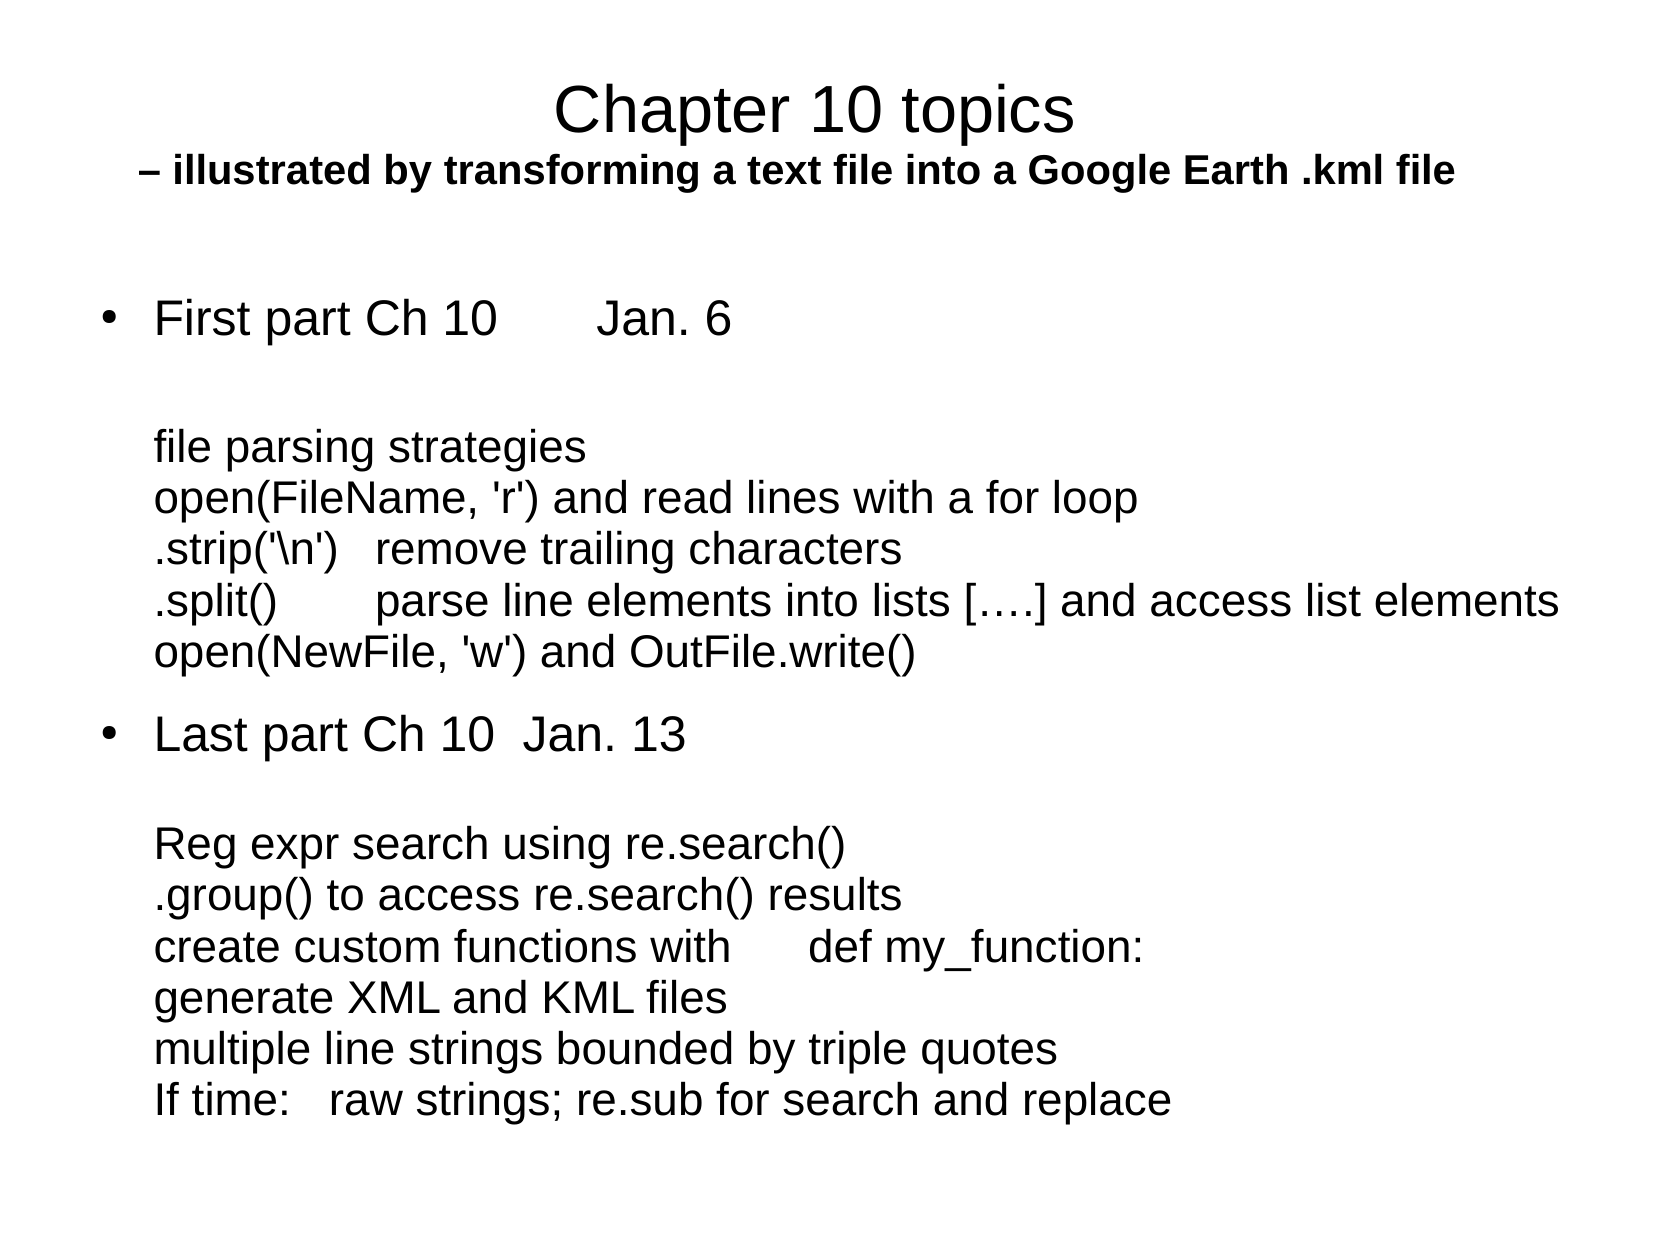

# Chapter 10 topics – illustrated by transforming a text file into a Google Earth .kml file
First part Ch 10		Jan. 6
file parsing strategies
open(FileName, 'r') and read lines with a for loop
.strip('\n')	remove trailing characters
.split()		parse line elements into lists [….] and access list elements
open(NewFile, 'w') and OutFile.write()
Last part Ch 10 	Jan. 13
Reg expr search using re.search()
.group() to access re.search() results
create custom functions with def my_function:
generate XML and KML files
multiple line strings bounded by triple quotes
If time: raw strings; re.sub for search and replace